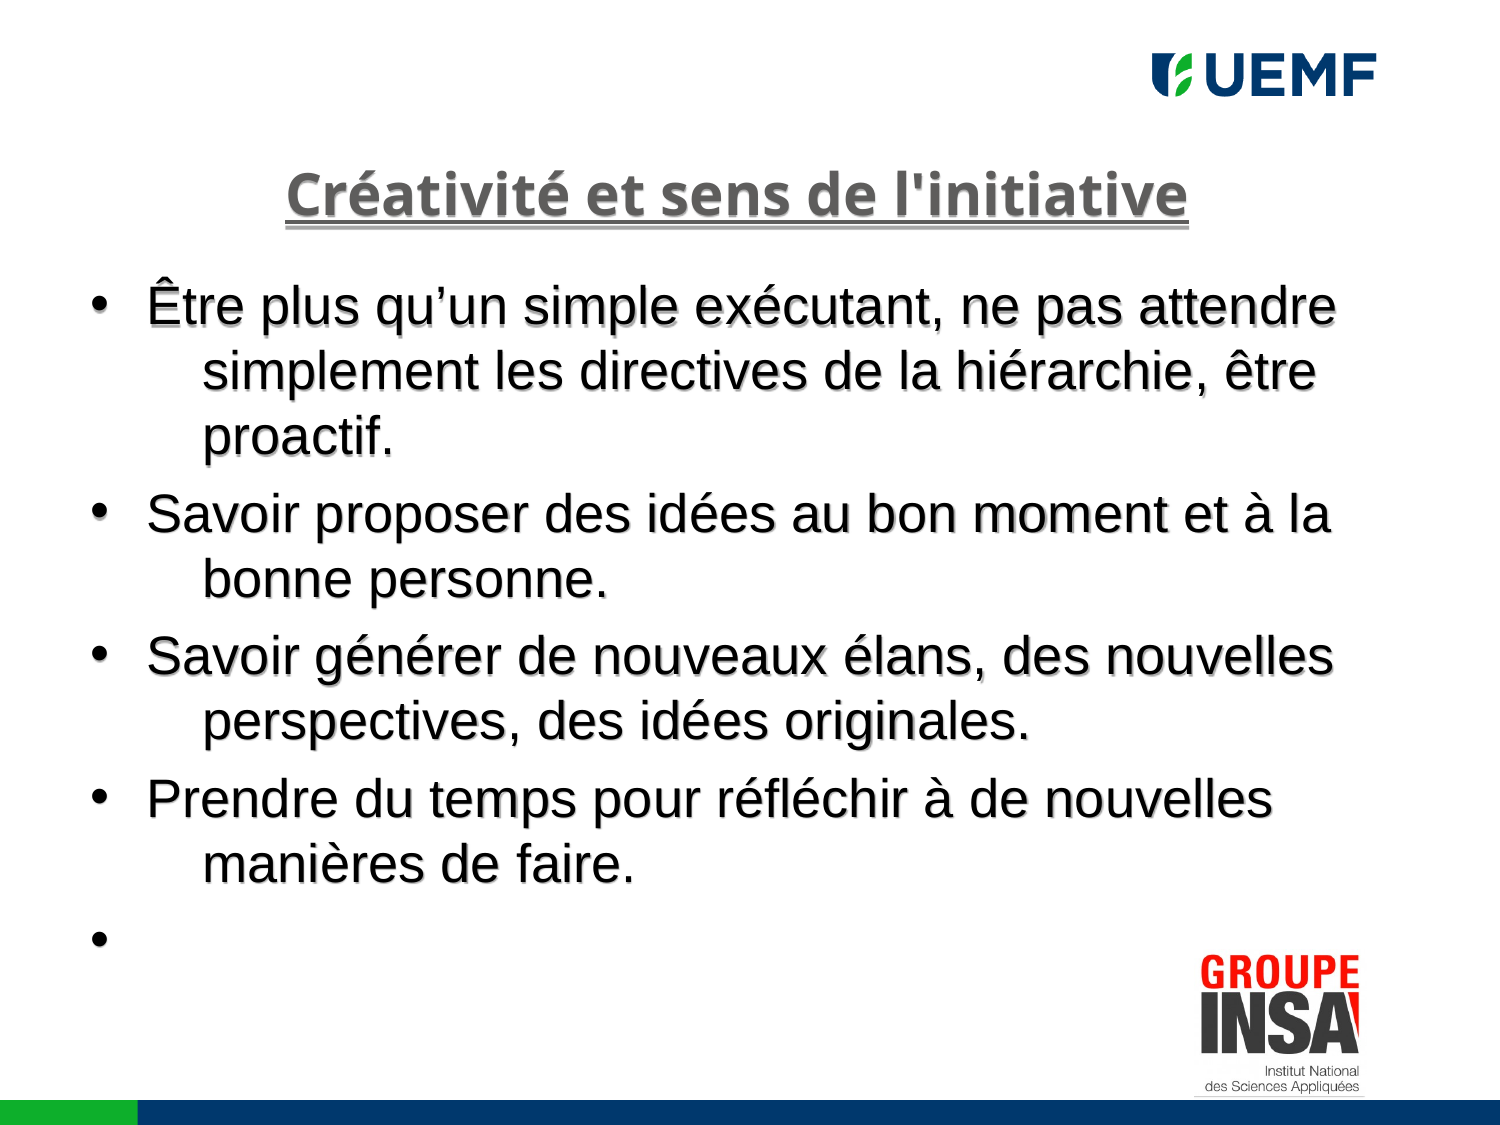

# Créativité et sens de l'initiative
Être plus qu’un simple exécutant, ne pas attendre simplement les directives de la hiérarchie, être proactif.
Savoir proposer des idées au bon moment et à la bonne personne.
Savoir générer de nouveaux élans, des nouvelles perspectives, des idées originales.
Prendre du temps pour réfléchir à de nouvelles manières de faire.